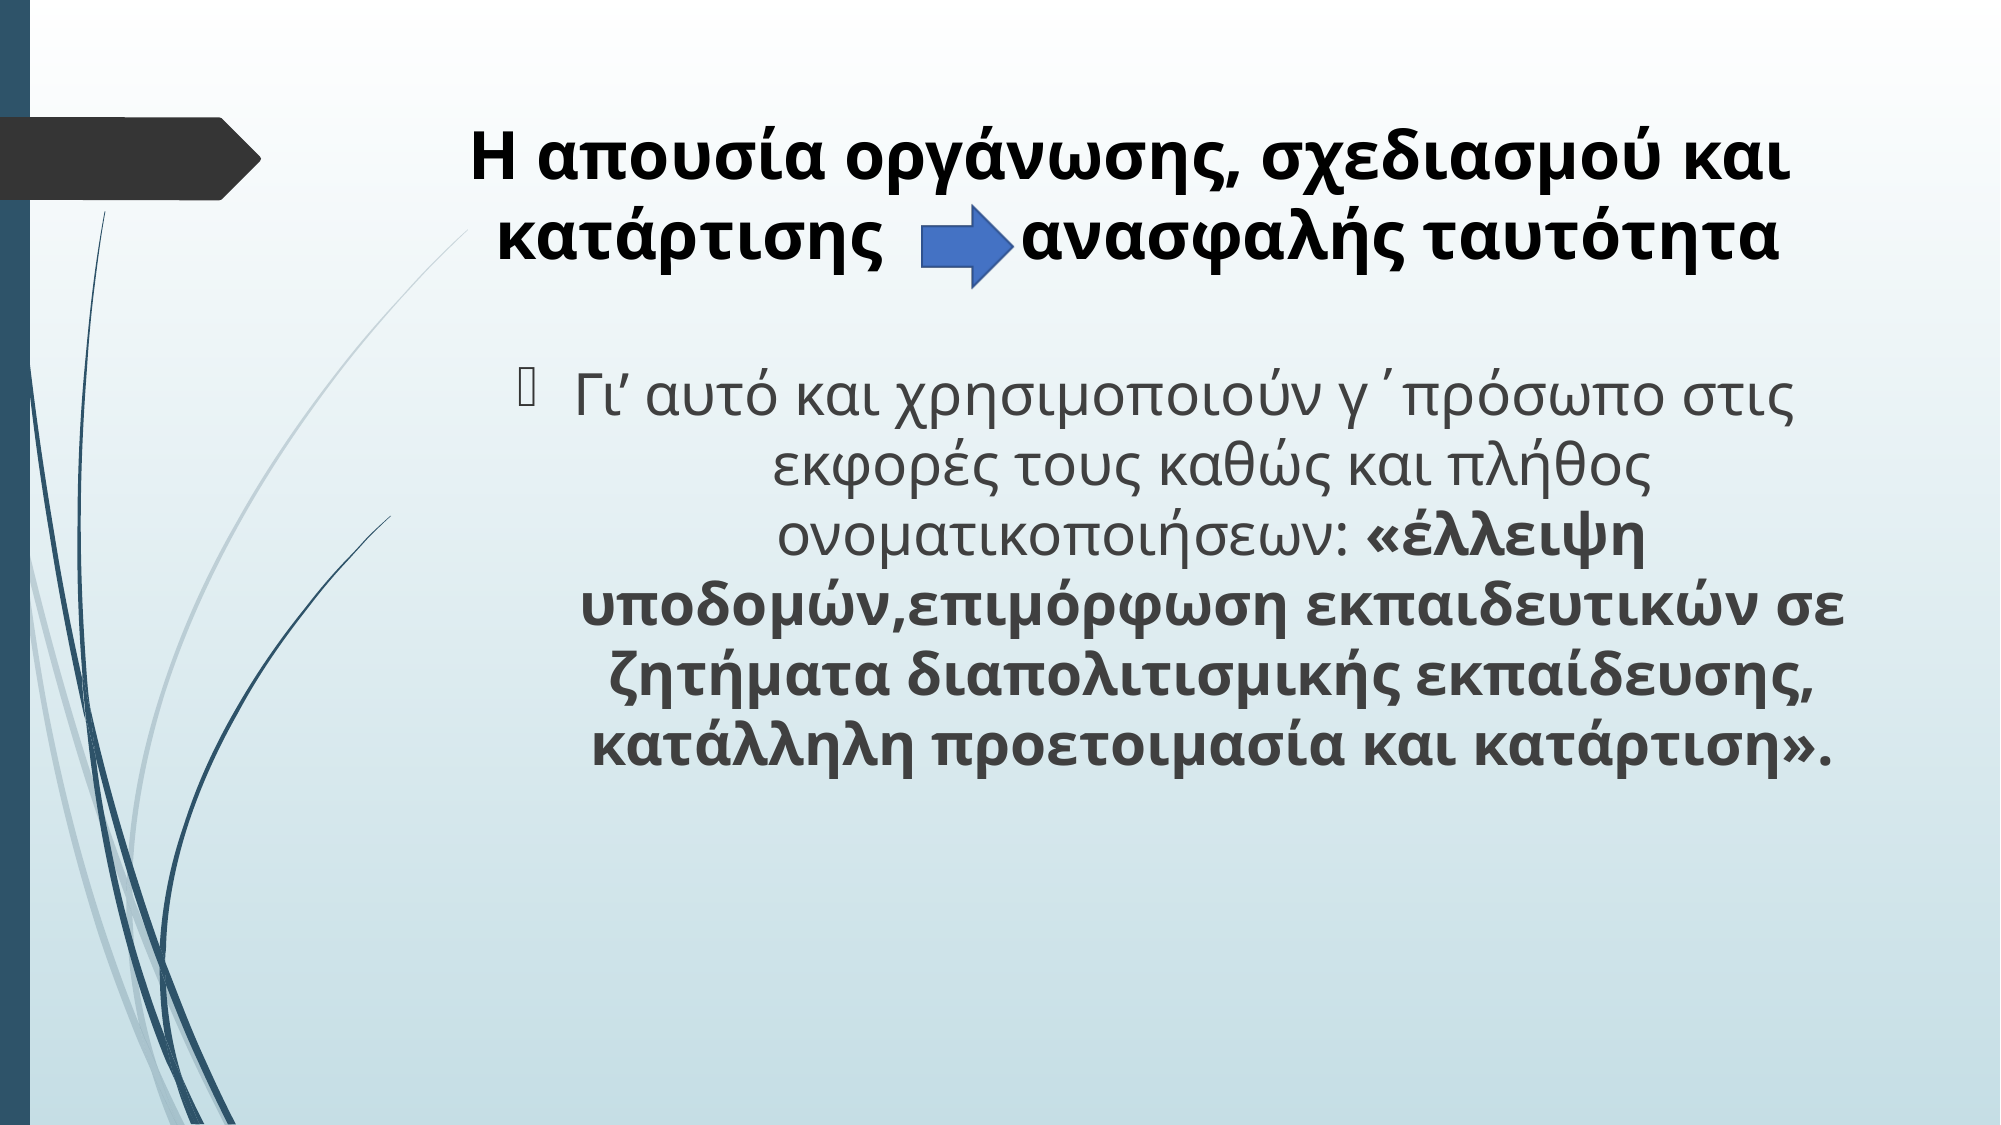

# Η απουσία οργάνωσης, σχεδιασμού και κατάρτισης ανασφαλής ταυτότητα
Γι’ αυτό και χρησιμοποιούν γ΄πρόσωπο στις εκφορές τους καθώς και πλήθος ονοματικοποιήσεων: «έλλειψη υποδομών,επιμόρφωση εκπαιδευτικών σε ζητήματα διαπολιτισμικής εκπαίδευσης, κατάλληλη προετοιμασία και κατάρτιση».